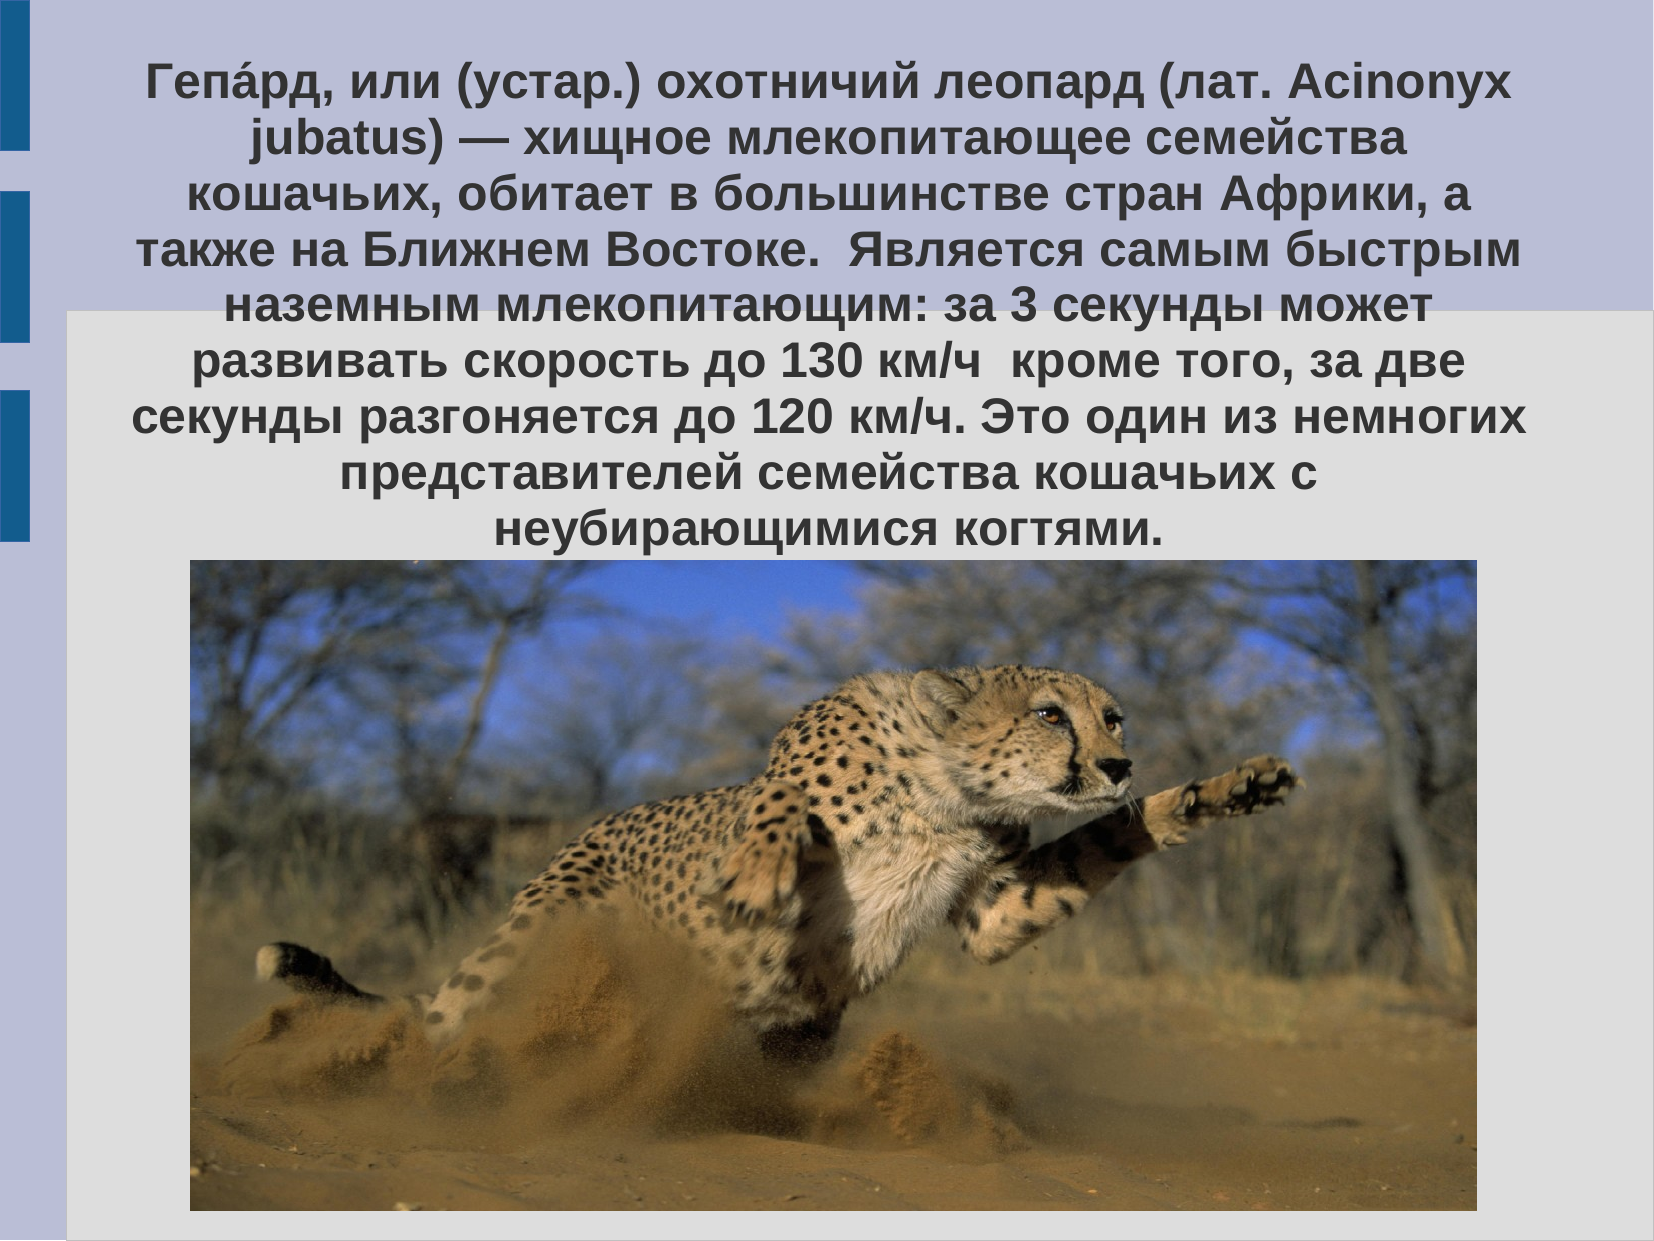

# Гепа́рд, или (устар.) охотничий леопард (лат. Acinonyx jubatus) — хищное млекопитающее семейства кошачьих, обитает в большинстве стран Африки, а также на Ближнем Востоке. Является самым быстрым наземным млекопитающим: за 3 секунды может развивать скорость до 130 км/ч кроме того, за две секунды разгоняется до 120 км/ч. Это один из немногих представителей семейства кошачьих с неубирающимися когтями.